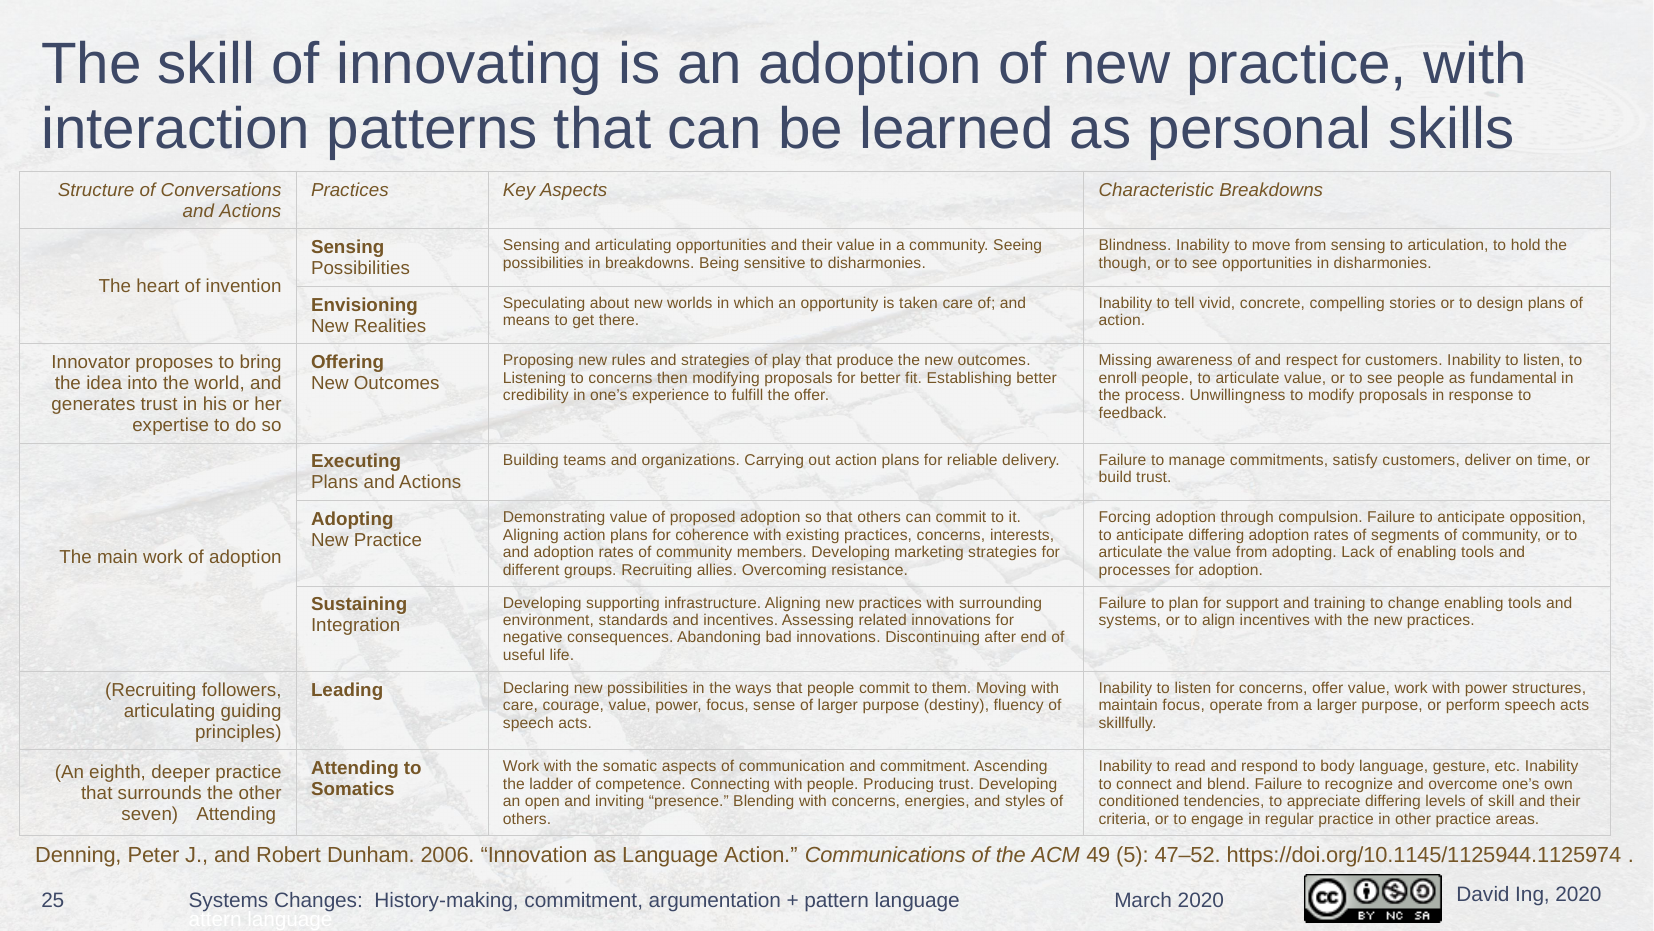

# The skill of innovating is an adoption of new practice, with interaction patterns that can be learned as personal skills
| Structure of Conversations and Actions | Practices | Key Aspects | Characteristic Breakdowns |
| --- | --- | --- | --- |
| The heart of invention | Sensing Possibilities | Sensing and articulating opportunities and their value in a community. Seeing possibilities in breakdowns. Being sensitive to disharmonies. | Blindness. Inability to move from sensing to articulation, to hold the though, or to see opportunities in disharmonies. |
| | Envisioning New Realities | Speculating about new worlds in which an opportunity is taken care of; and means to get there. | Inability to tell vivid, concrete, compelling stories or to design plans of action. |
| Innovator proposes to bring the idea into the world, and generates trust in his or her expertise to do so | Offering New Outcomes | Proposing new rules and strategies of play that produce the new outcomes. Listening to concerns then modifying proposals for better fit. Establishing better credibility in one’s experience to fulfill the offer. | Missing awareness of and respect for customers. Inability to listen, to enroll people, to articulate value, or to see people as fundamental in the process. Unwillingness to modify proposals in response to feedback. |
| The main work of adoption | Executing Plans and Actions | Building teams and organizations. Carrying out action plans for reliable delivery. | Failure to manage commitments, satisfy customers, deliver on time, or build trust. |
| | Adopting New Practice | Demonstrating value of proposed adoption so that others can commit to it. Aligning action plans for coherence with existing practices, concerns, interests, and adoption rates of community members. Developing marketing strategies for different groups. Recruiting allies. Overcoming resistance. | Forcing adoption through compulsion. Failure to anticipate opposition, to anticipate differing adoption rates of segments of community, or to articulate the value from adopting. Lack of enabling tools and processes for adoption. |
| | Sustaining Integration | Developing supporting infrastructure. Aligning new practices with surrounding environment, standards and incentives. Assessing related innovations for negative consequences. Abandoning bad innovations. Discontinuing after end of useful life. | Failure to plan for support and training to change enabling tools and systems, or to align incentives with the new practices. |
| (Recruiting followers, articulating guiding principles) | Leading | Declaring new possibilities in the ways that people commit to them. Moving with care, courage, value, power, focus, sense of larger purpose (destiny), fluency of speech acts. | Inability to listen for concerns, offer value, work with power structures, maintain focus, operate from a larger purpose, or perform speech acts skillfully. |
| (An eighth, deeper practice that surrounds the other seven) Attending | Attending to Somatics | Work with the somatic aspects of communication and commitment. Ascending the ladder of competence. Connecting with people. Producing trust. Developing an open and inviting “presence.” Blending with concerns, energies, and styles of others. | Inability to read and respond to body language, gesture, etc. Inability to connect and blend. Failure to recognize and overcome one’s own conditioned tendencies, to appreciate differing levels of skill and their criteria, or to engage in regular practice in other practice areas. |
Denning, Peter J., and Robert Dunham. 2006. “Innovation as Language Action.” Communications of the ACM 49 (5): 47–52. https://doi.org/10.1145/1125944.1125974 .
Systems Changes: History-making, commitment, argumentation + pattern language
March 2020